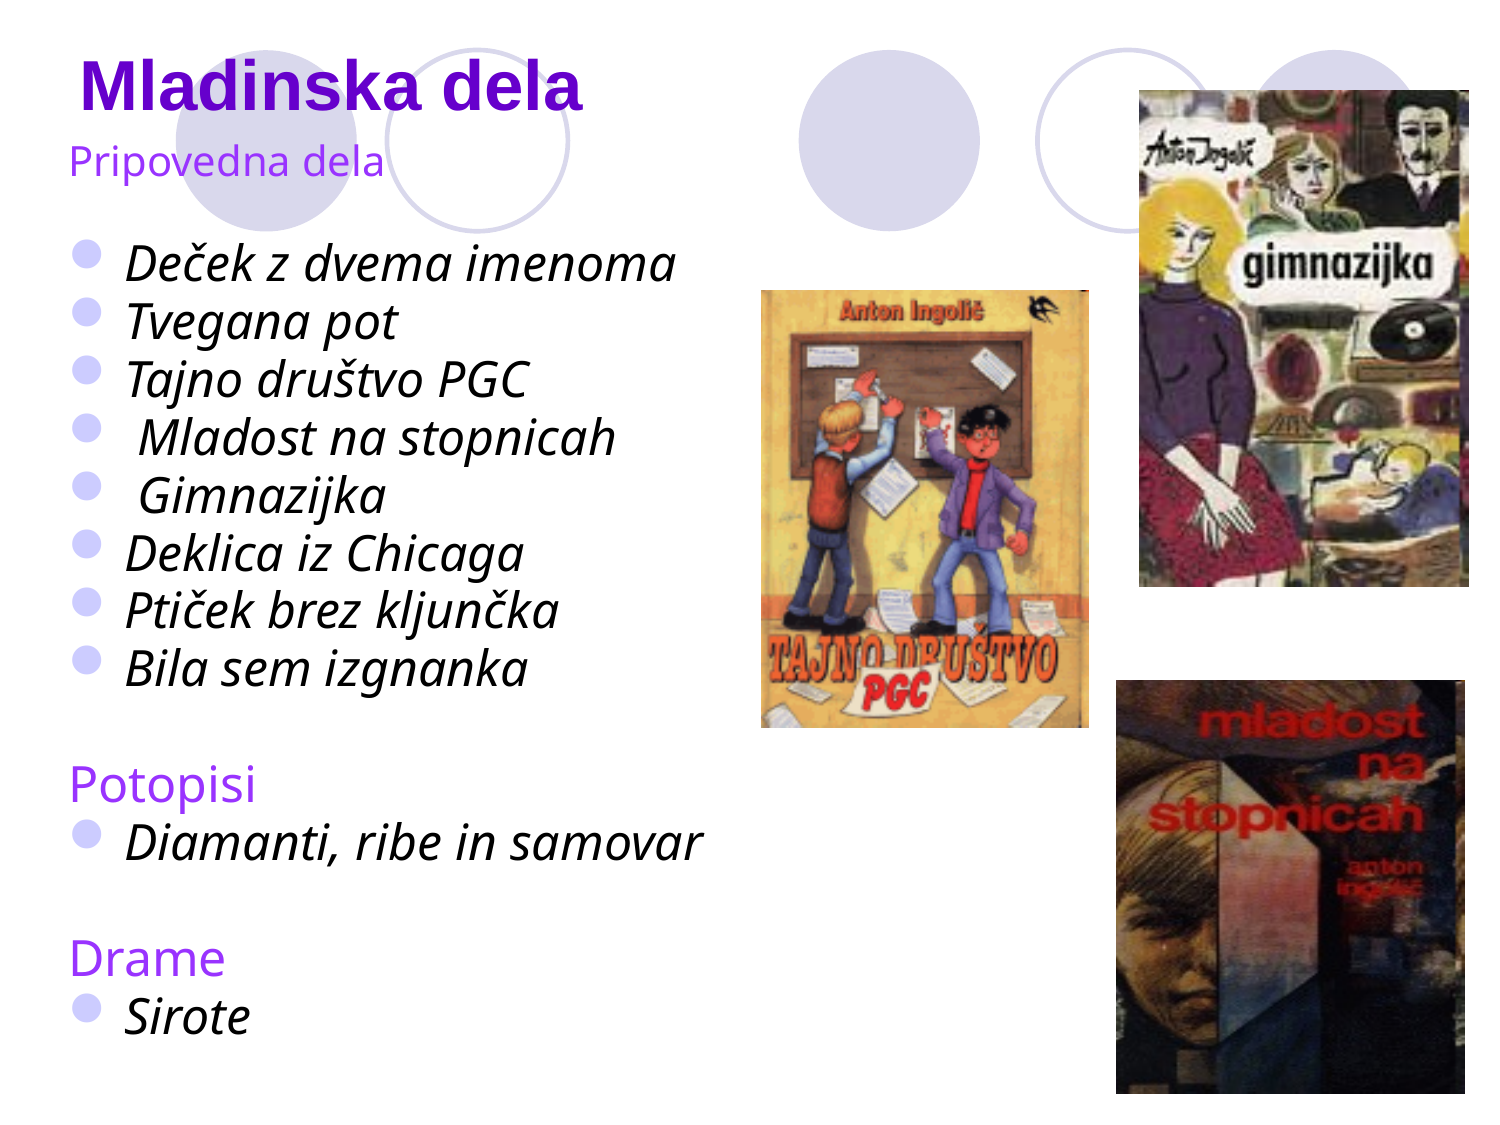

# Mladinska dela
Pripovedna dela
Deček z dvema imenoma
Tvegana pot
Tajno društvo PGC
 Mladost na stopnicah
 Gimnazijka
Deklica iz Chicaga
Ptiček brez kljunčka
Bila sem izgnanka
Potopisi
Diamanti, ribe in samovar
Drame
Sirote